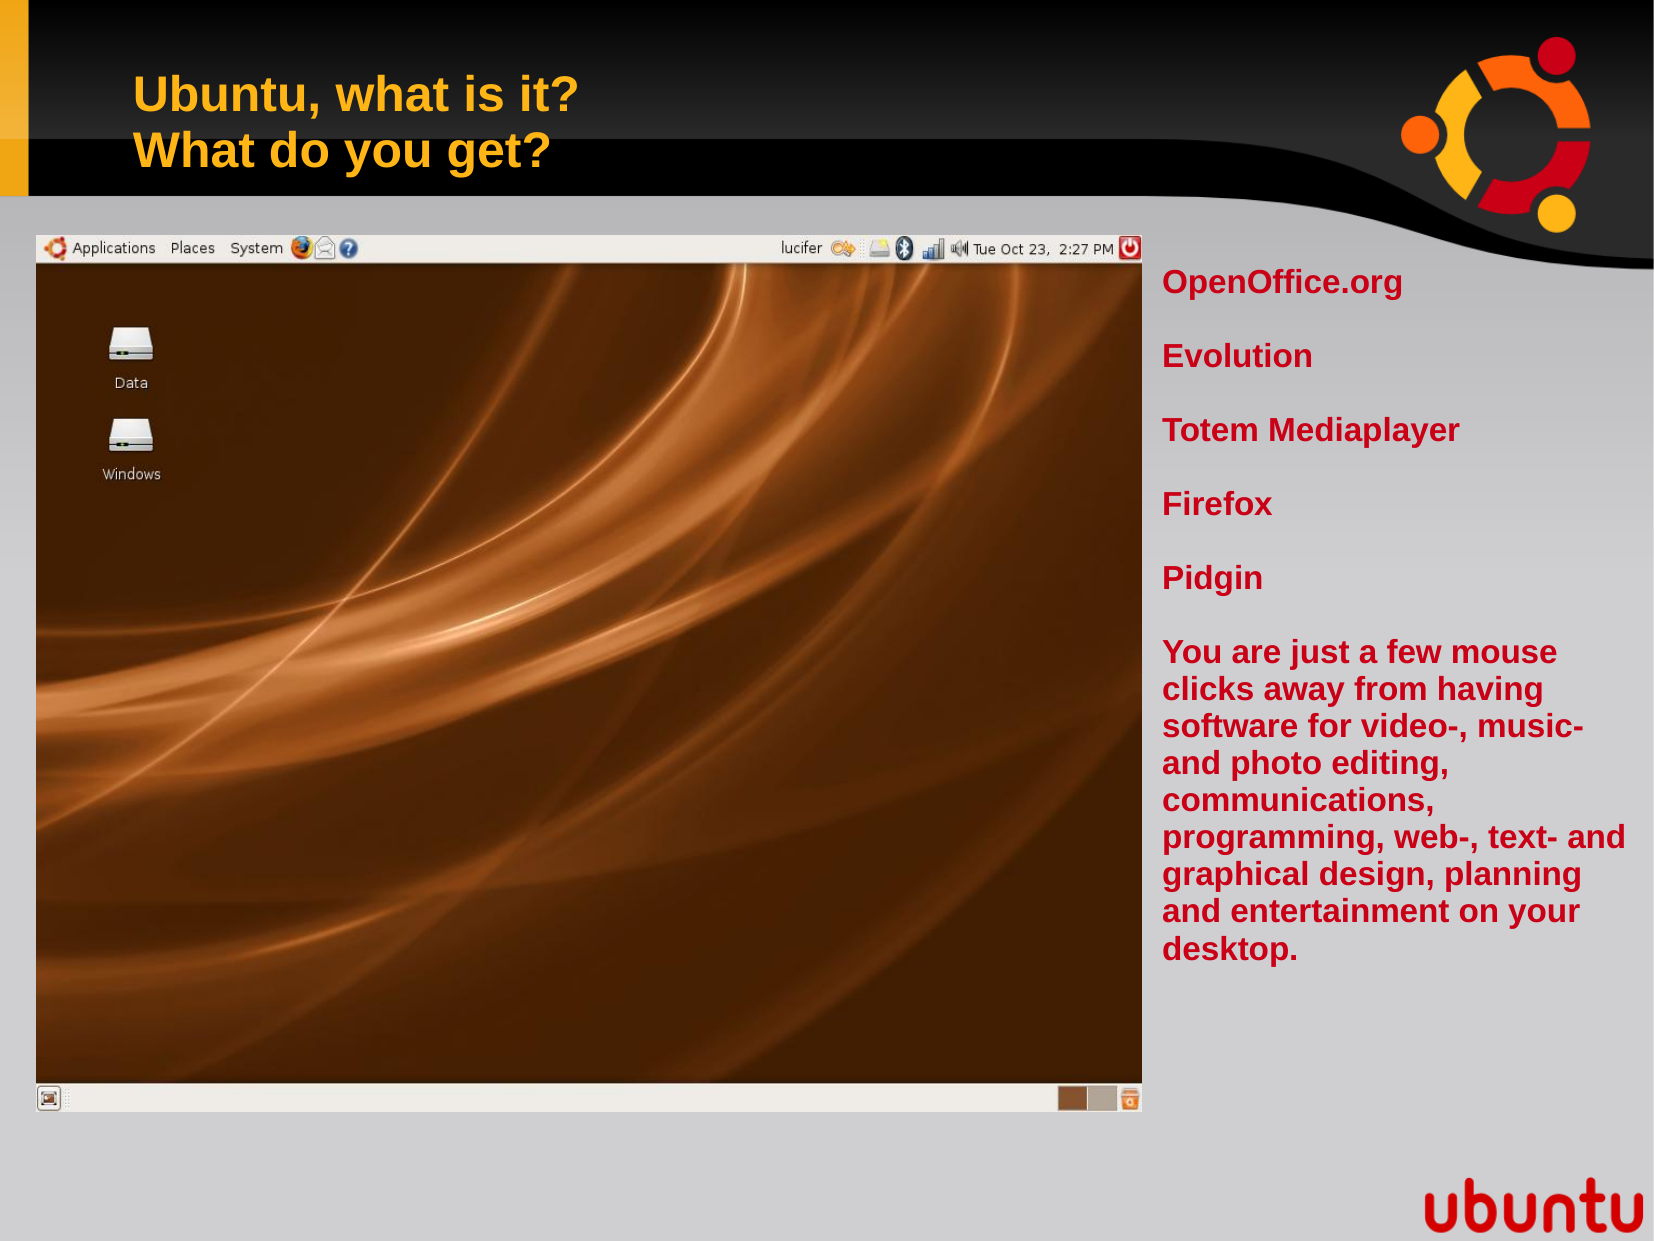

Ubuntu, what is it?
What do you get?
OpenOffice.org
Evolution
Totem Mediaplayer
Firefox
Pidgin
You are just a few mouse clicks away from having software for video-, music- and photo editing, communications, programming, web-, text- and graphical design, planning and entertainment on your desktop.